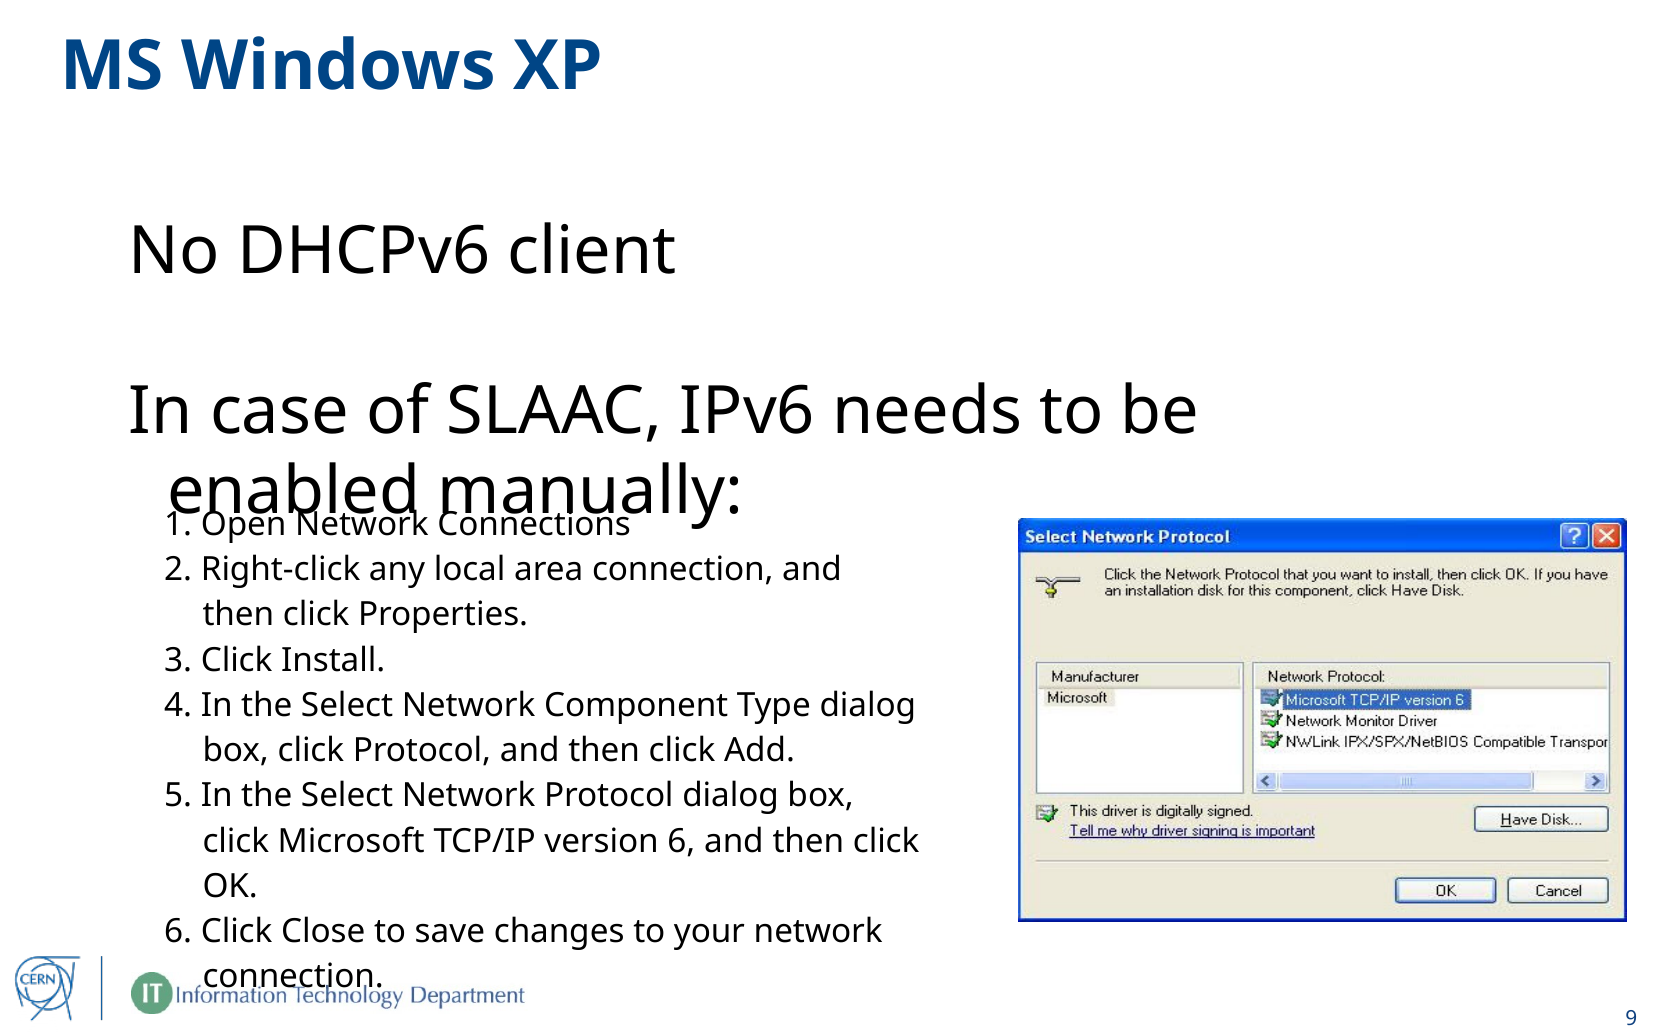

# MS Windows XP
No DHCPv6 client
In case of SLAAC, IPv6 needs to be enabled manually:
1. Open Network Connections
2. Right-click any local area connection, and then click Properties.
3. Click Install.
4. In the Select Network Component Type dialog box, click Protocol, and then click Add.
5. In the Select Network Protocol dialog box, click Microsoft TCP/IP version 6, and then click OK.
6. Click Close to save changes to your network connection.